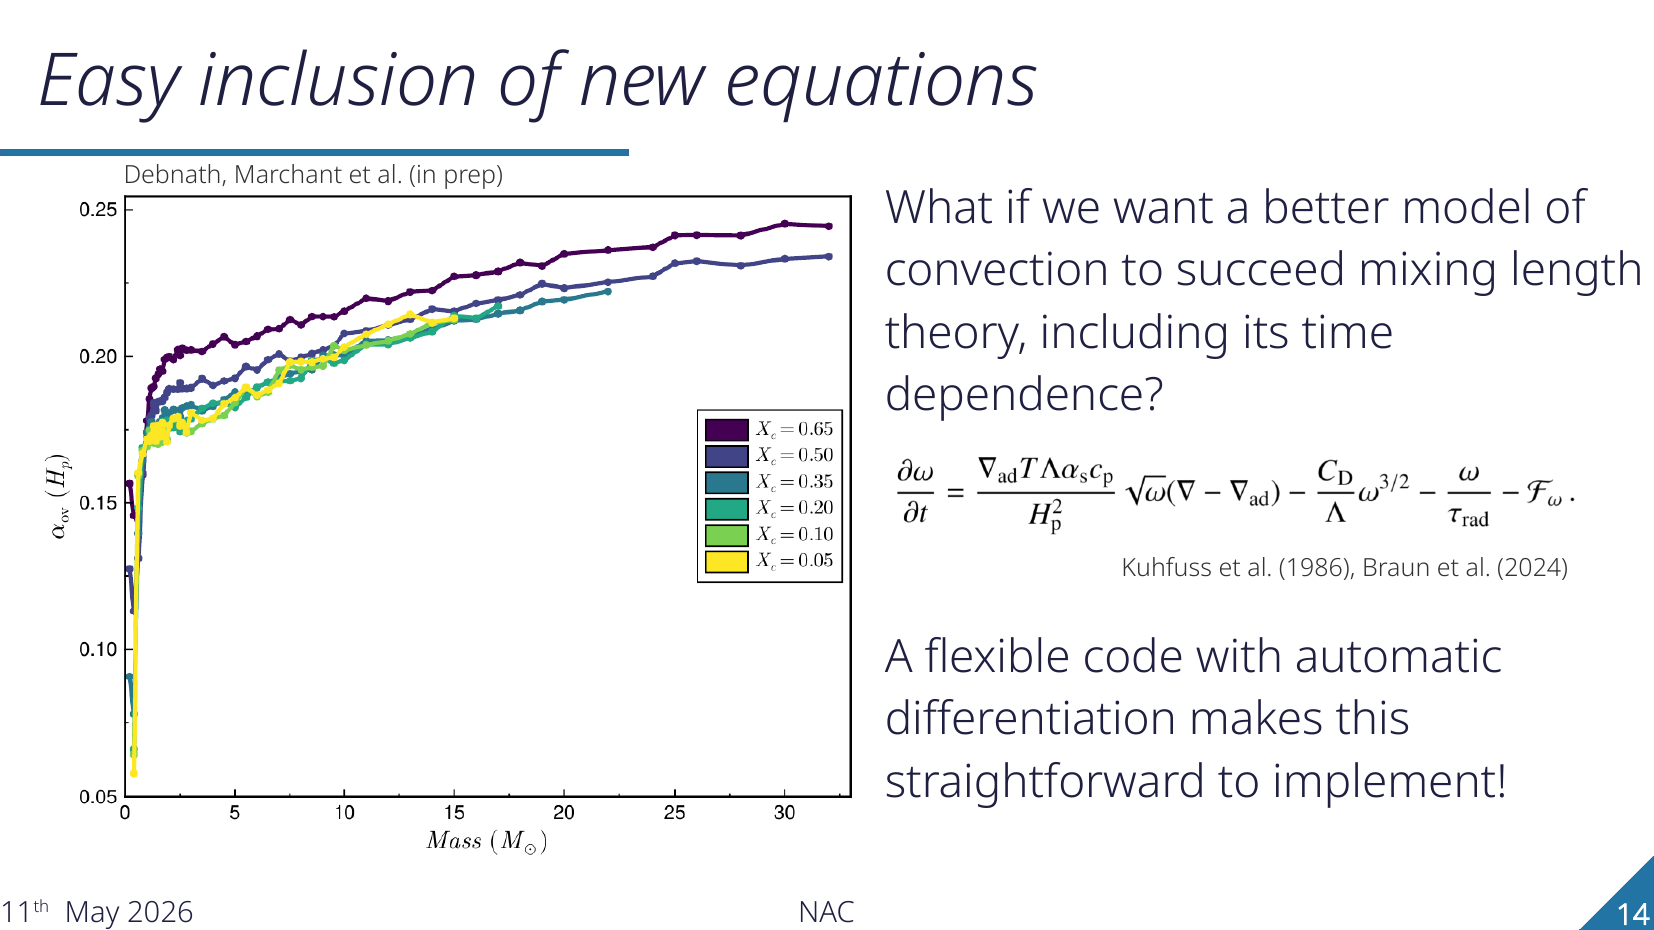

# Easy inclusion of new equations
Debnath, Marchant et al. (in prep)
What if we want a better model of convection to succeed mixing length theory, including its time dependence?
Kuhfuss et al. (1986), Braun et al. (2024)
A flexible code with automatic differentiation makes this straightforward to implement!
14